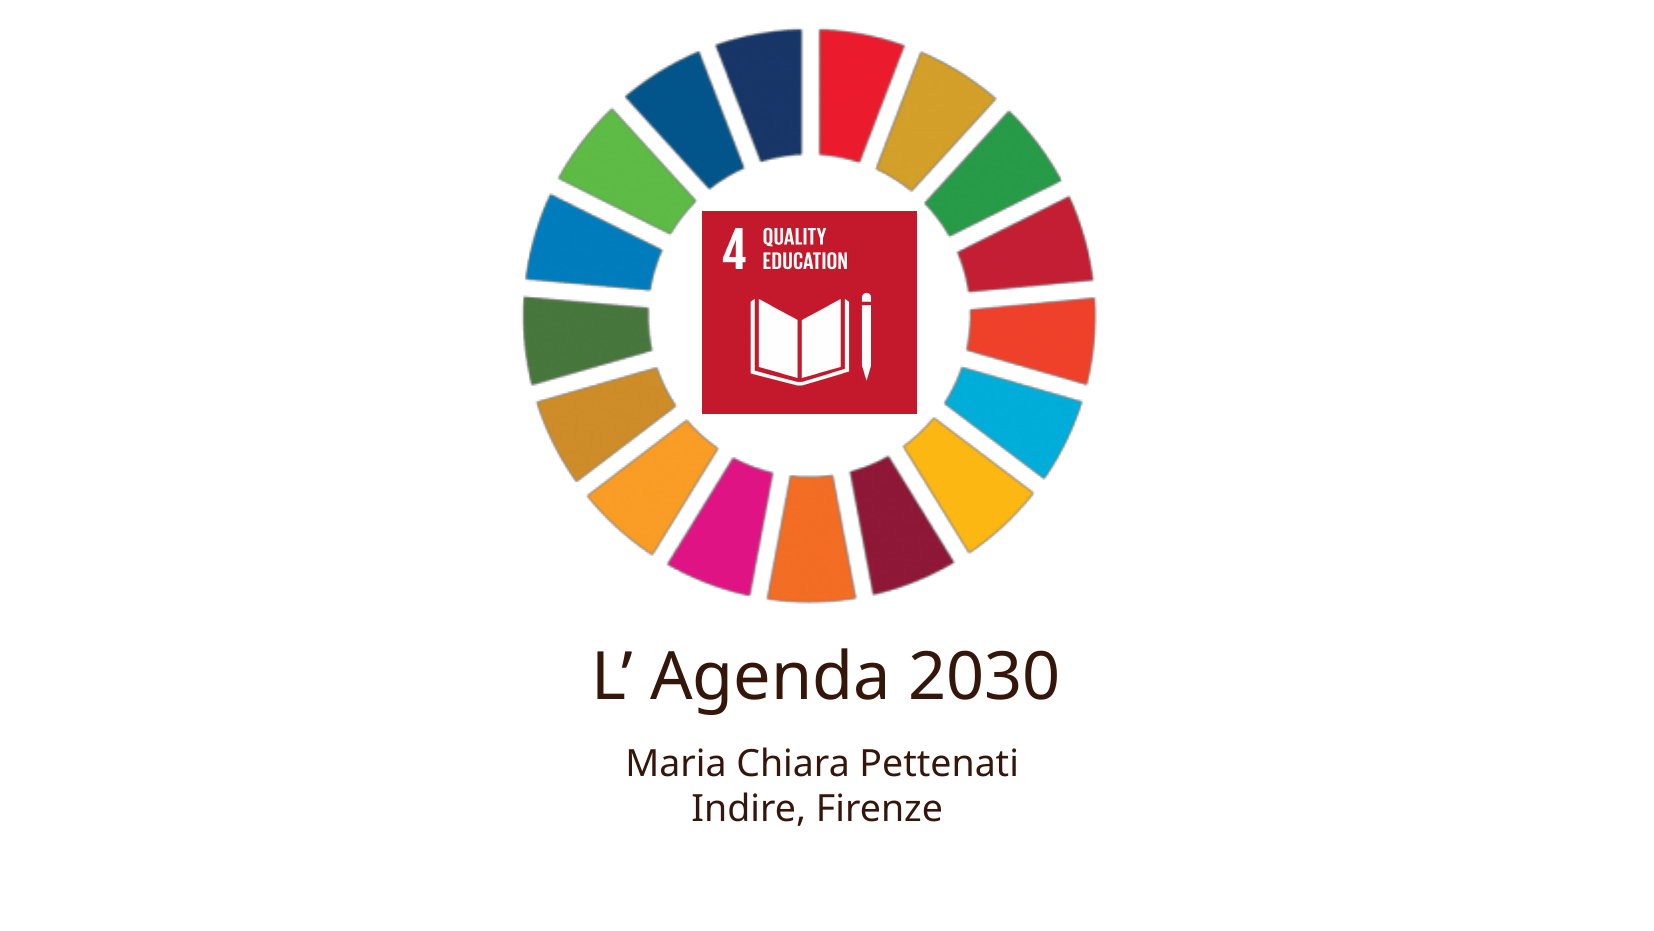

L’ Agenda 2030
Maria Chiara Pettenati
Indire, Firenze